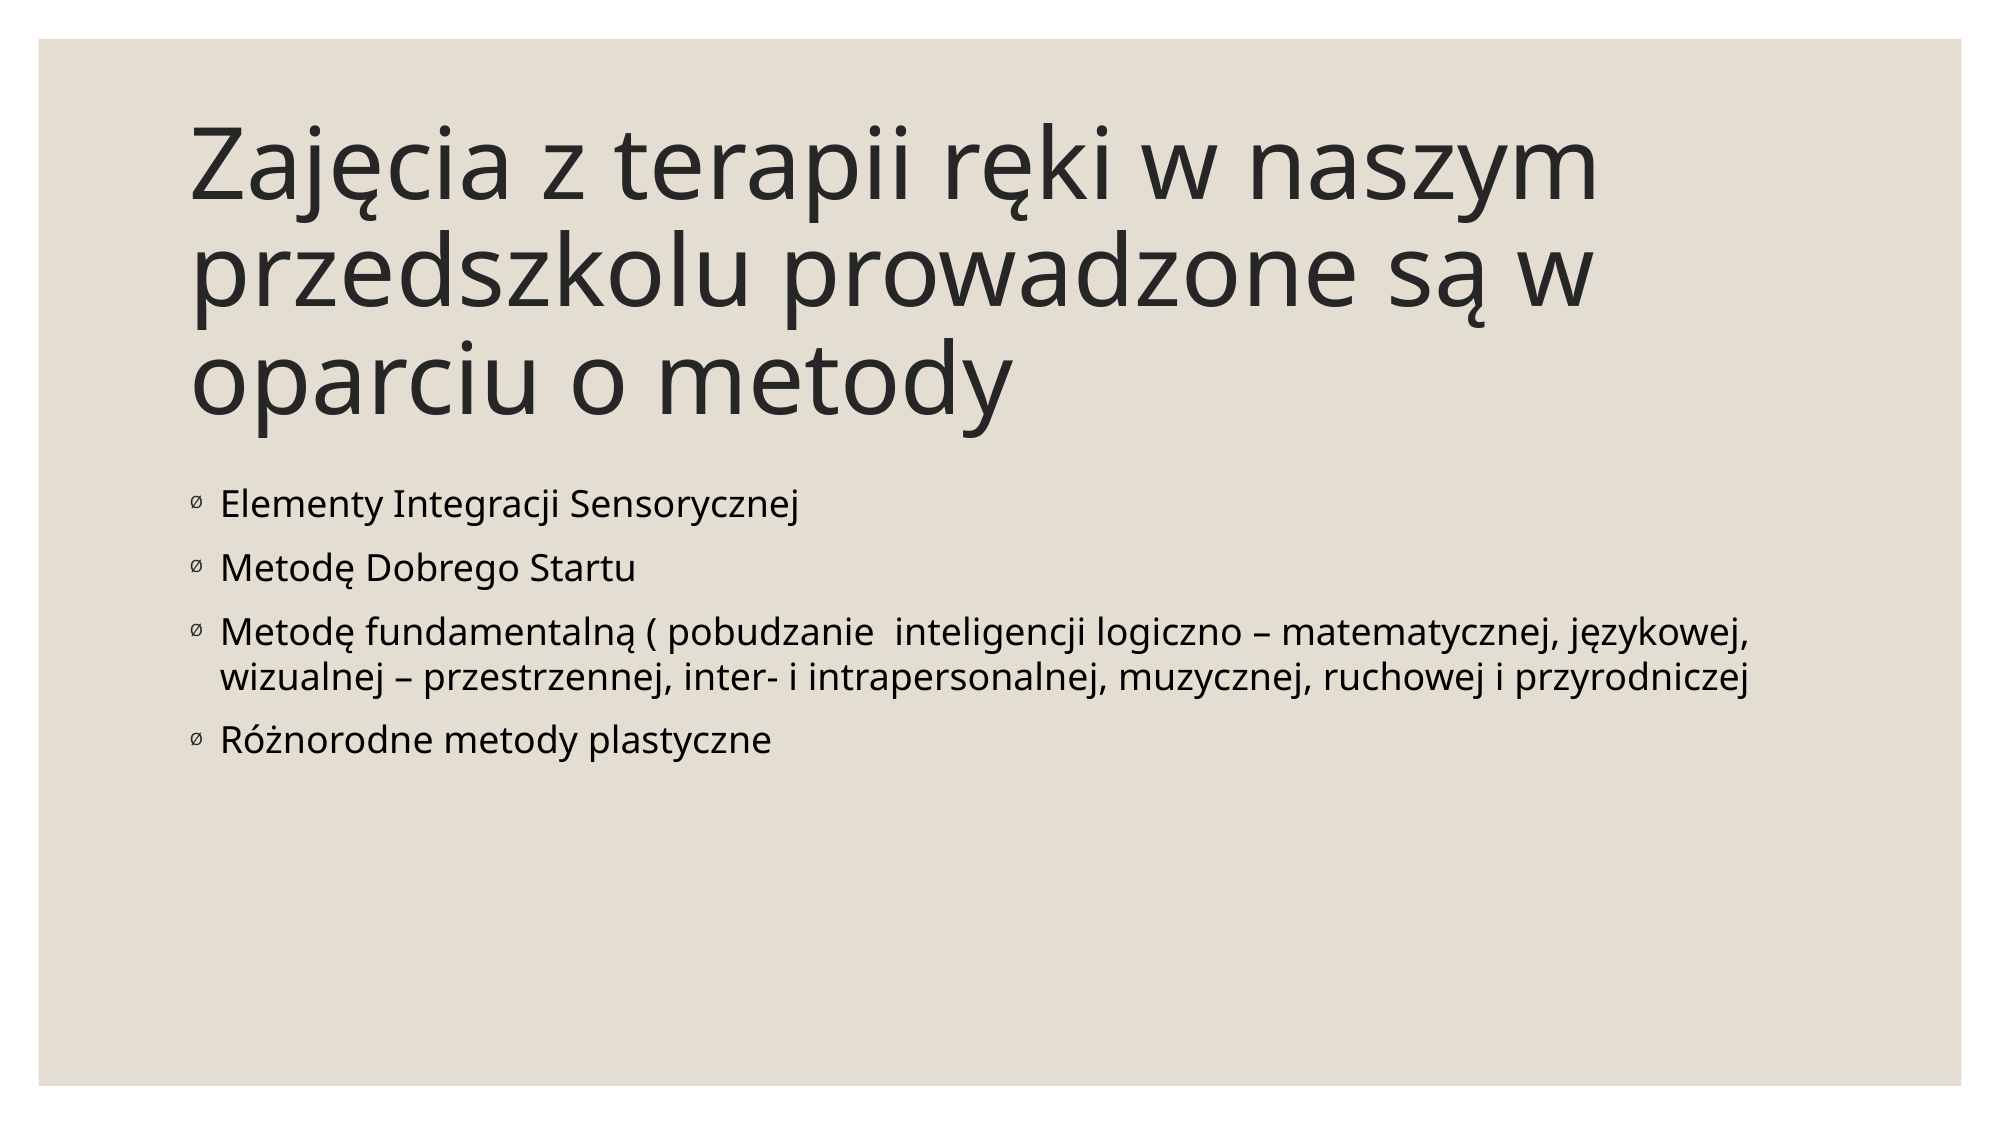

# Zajęcia z terapii ręki w naszym przedszkolu prowadzone są w oparciu o metody
Elementy Integracji Sensorycznej
Metodę Dobrego Startu
Metodę fundamentalną ( pobudzanie inteligencji logiczno – matematycznej, językowej, wizualnej – przestrzennej, inter- i intrapersonalnej, muzycznej, ruchowej i przyrodniczej
Różnorodne metody plastyczne